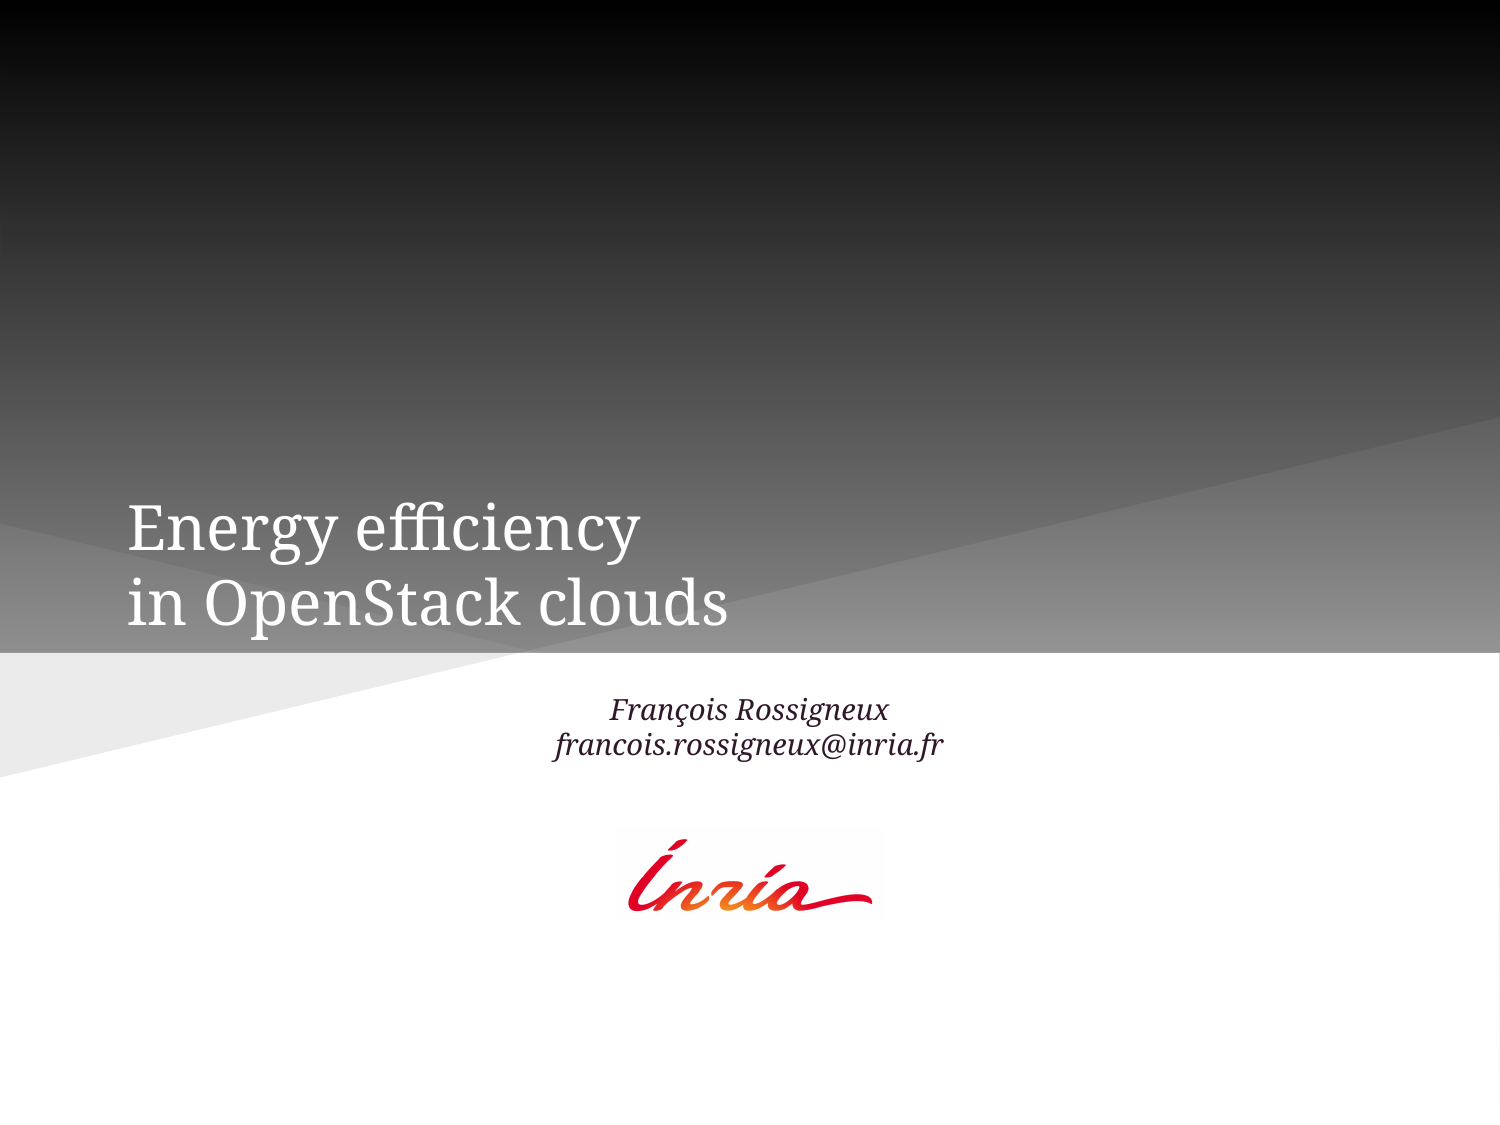

# Energy efficiency in OpenStack clouds
François Rossigneux
francois.rossigneux@inria.fr
January 28, 2013 - Université du Luxembourg